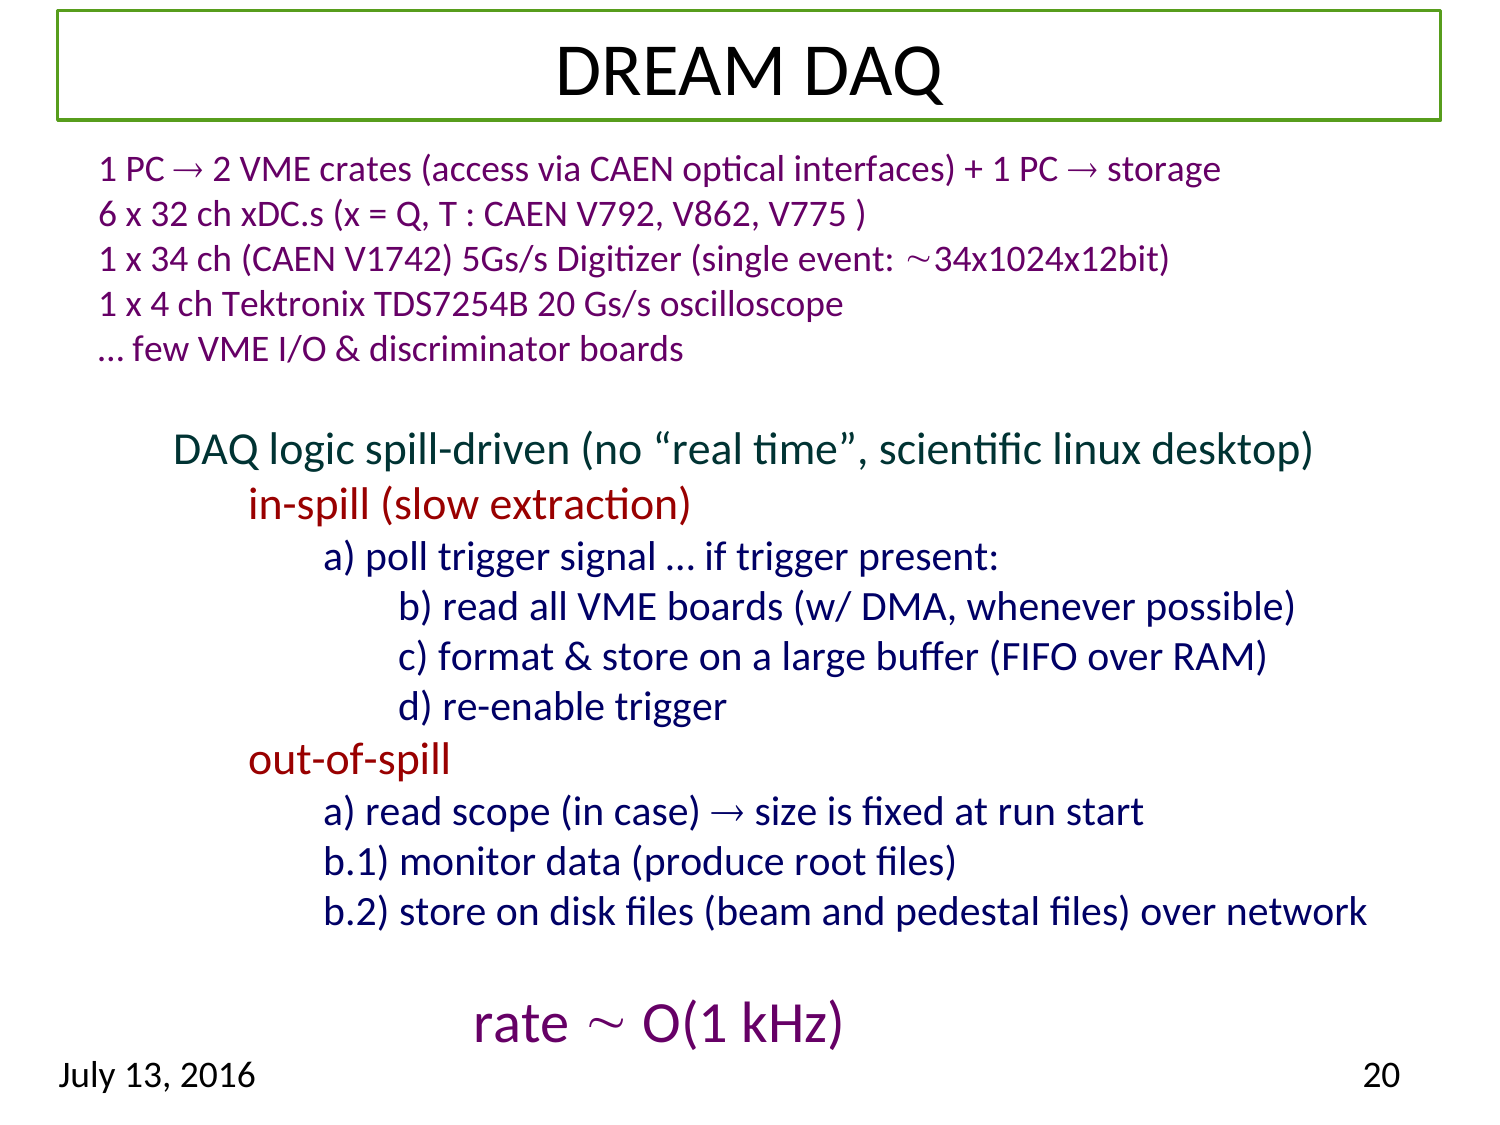

# DREAM DAQ
1 PC  2 VME crates (access via CAEN optical interfaces) + 1 PC  storage
6 x 32 ch xDC.s (x = Q, T : CAEN V792, V862, V775 )
1 x 34 ch (CAEN V1742) 5Gs/s Digitizer (single event: ~34x1024x12bit)
1 x 4 ch Tektronix TDS7254B 20 Gs/s oscilloscope
… few VME I/O & discriminator boards
	DAQ logic spill-driven (no “real time”, scientific linux desktop)
		in-spill (slow extraction)
			a) poll trigger signal … if trigger present:
				b) read all VME boards (w/ DMA, whenever possible)
				c) format & store on a large buffer (FIFO over RAM)
				d) re-enable trigger
		out-of-spill
			a) read scope (in case)  size is fixed at run start
			b.1) monitor data (produce root files)
			b.2) store on disk files (beam and pedestal files) over network
					rate ~ O(1 kHz)
20